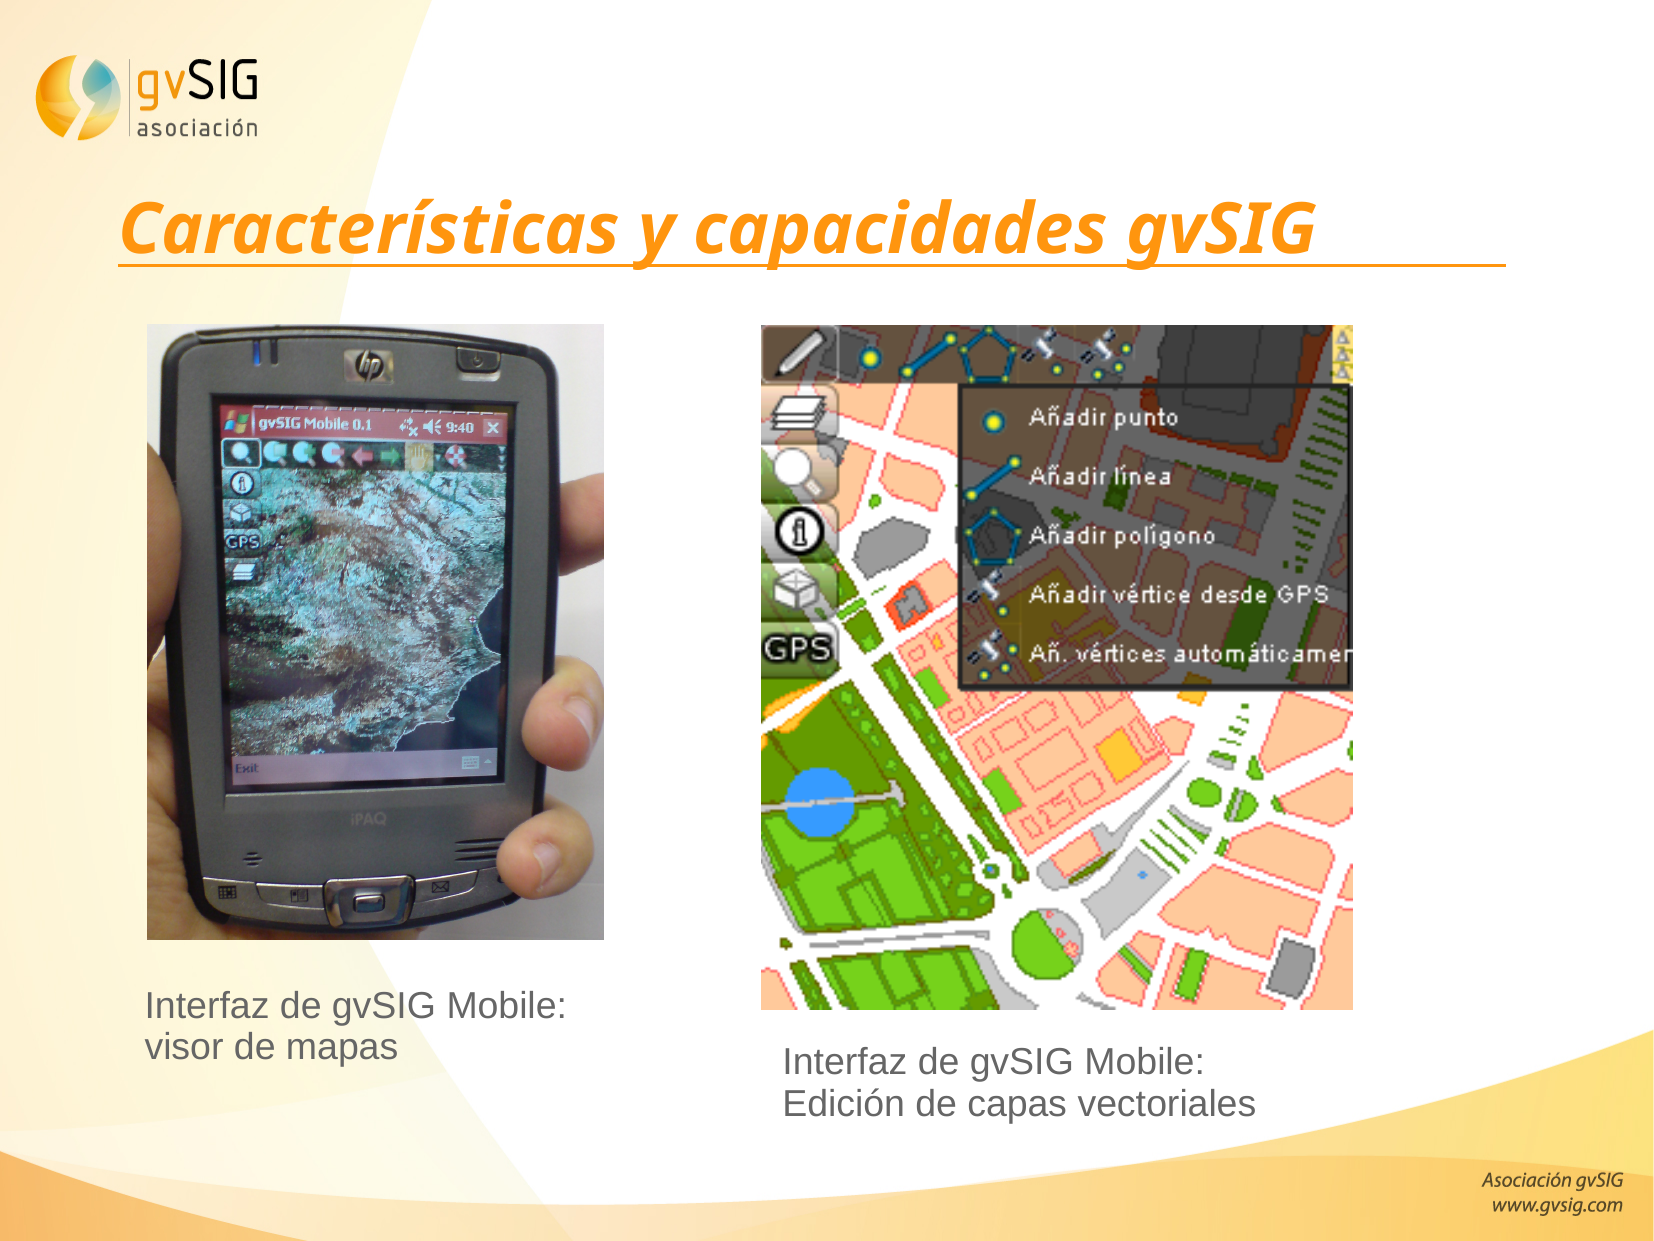

# Características y capacidades gvSIG
Interfaz de gvSIG Mobile:
visor de mapas
Interfaz de gvSIG Mobile:
Edición de capas vectoriales